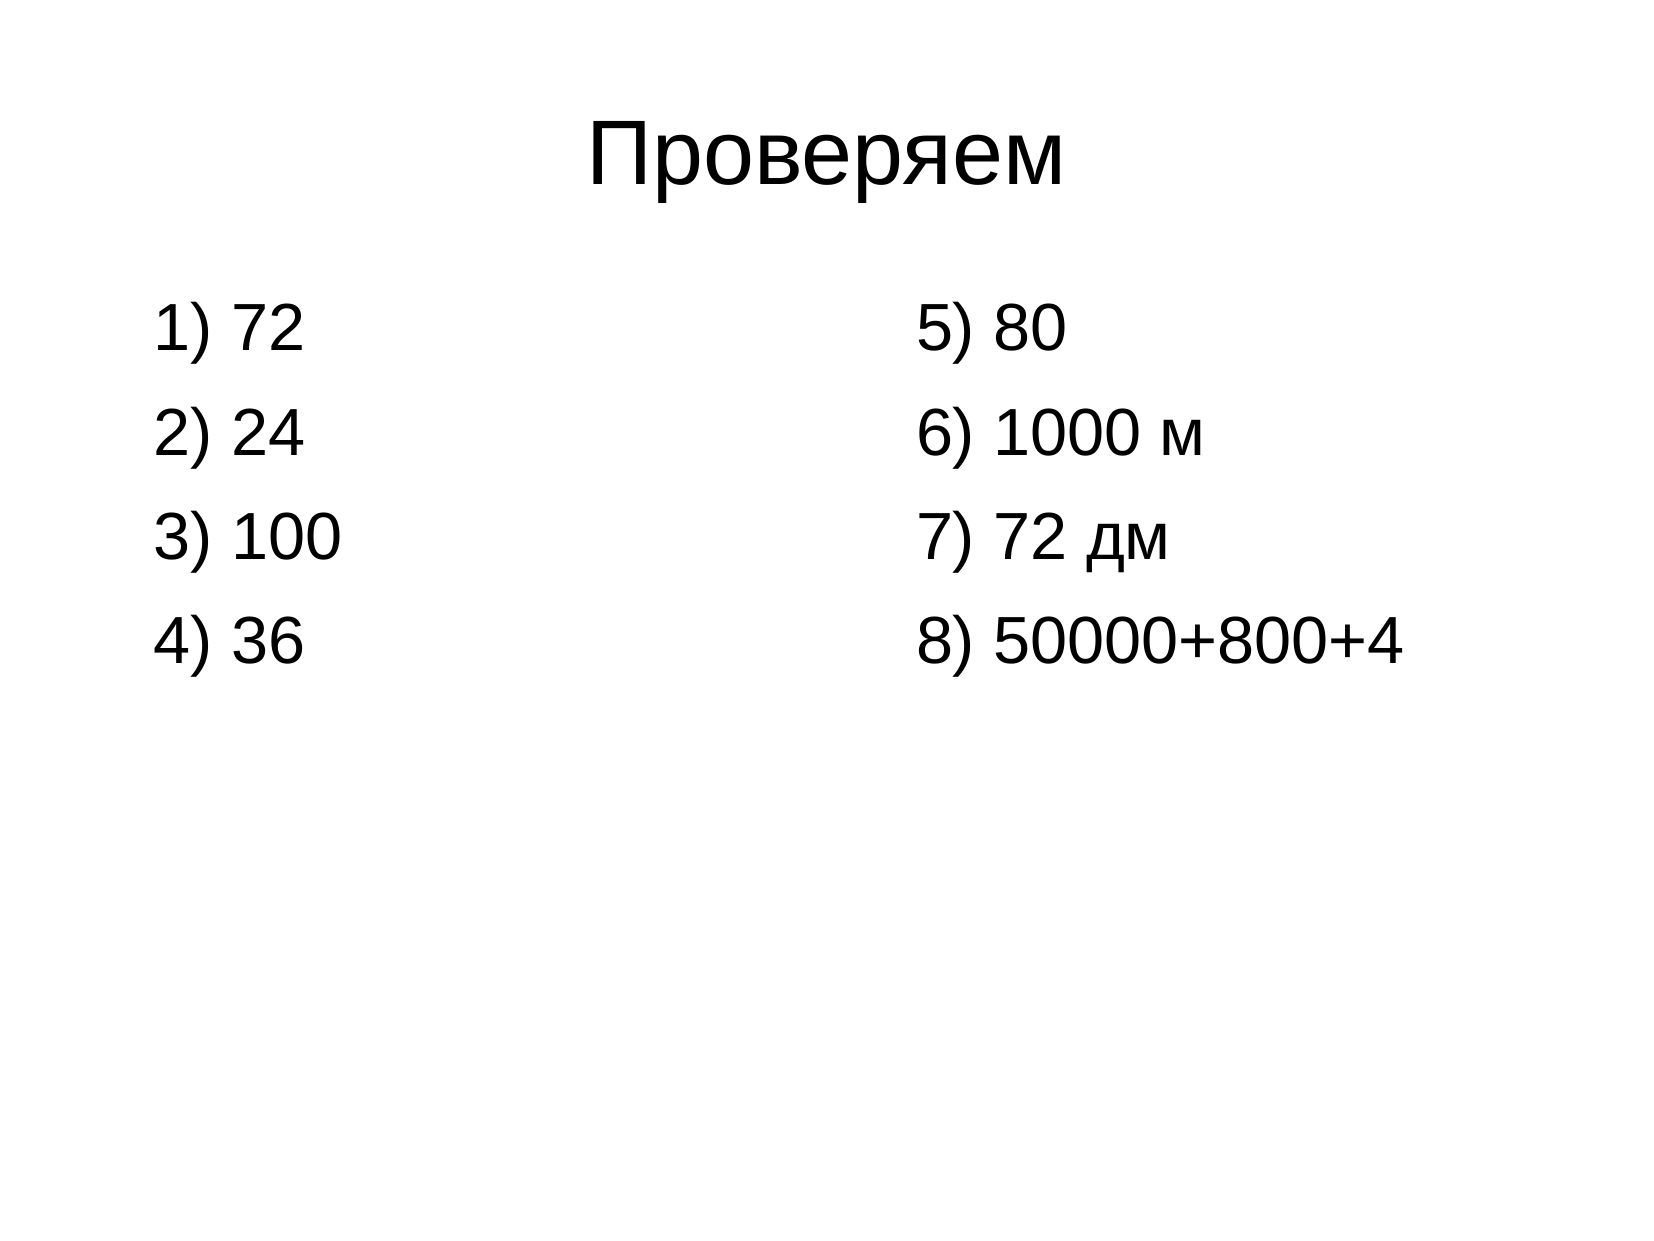

# Проверяем
1) 72
2) 24
3) 100
4) 36
5) 80
6) 1000 м
7) 72 дм
8) 50000+800+4